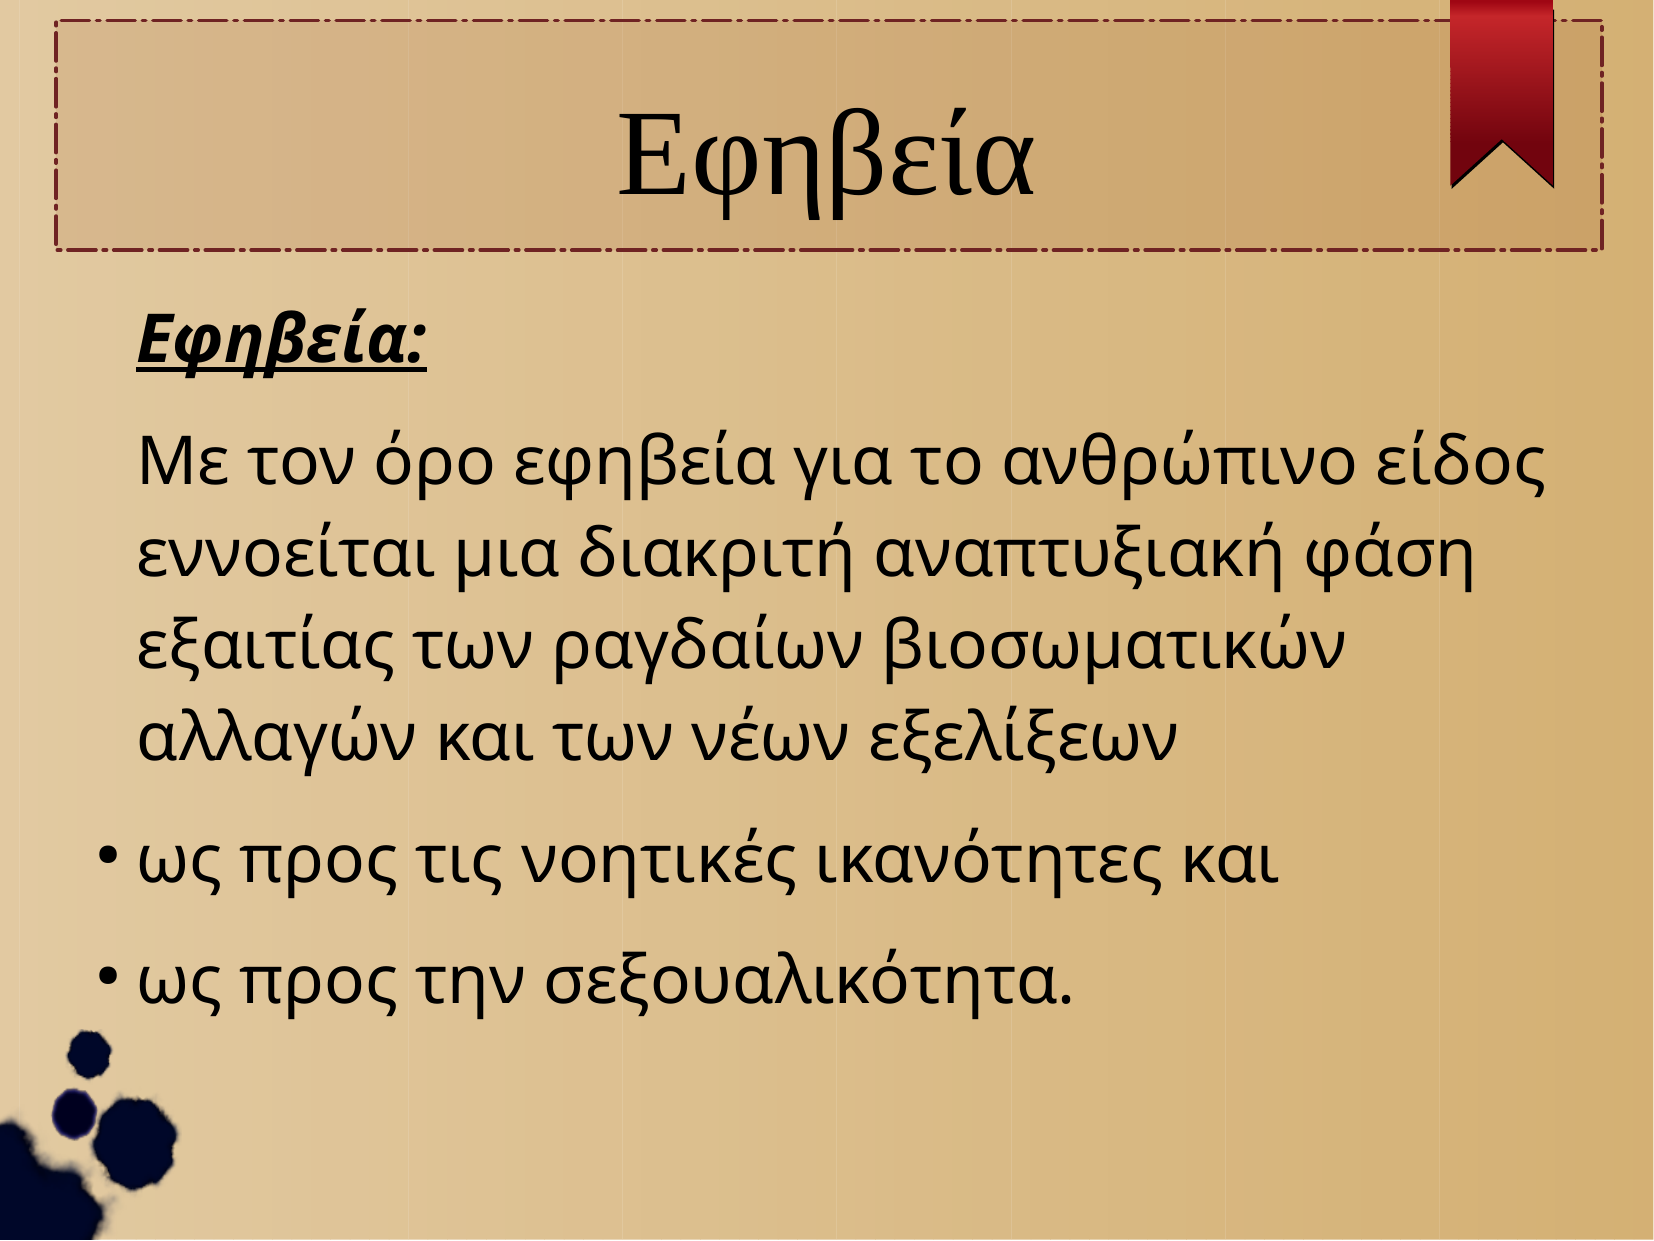

# Εφηβεία
Εφηβεία:
Με τον όρο εφηβεία για το ανθρώπινο είδος εννοείται μια διακριτή αναπτυξιακή φάση εξαιτίας των ραγδαίων βιοσωματικών αλλαγών και των νέων εξελίξεων
ως προς τις νοητικές ικανότητες και
ως προς την σεξουαλικότητα.